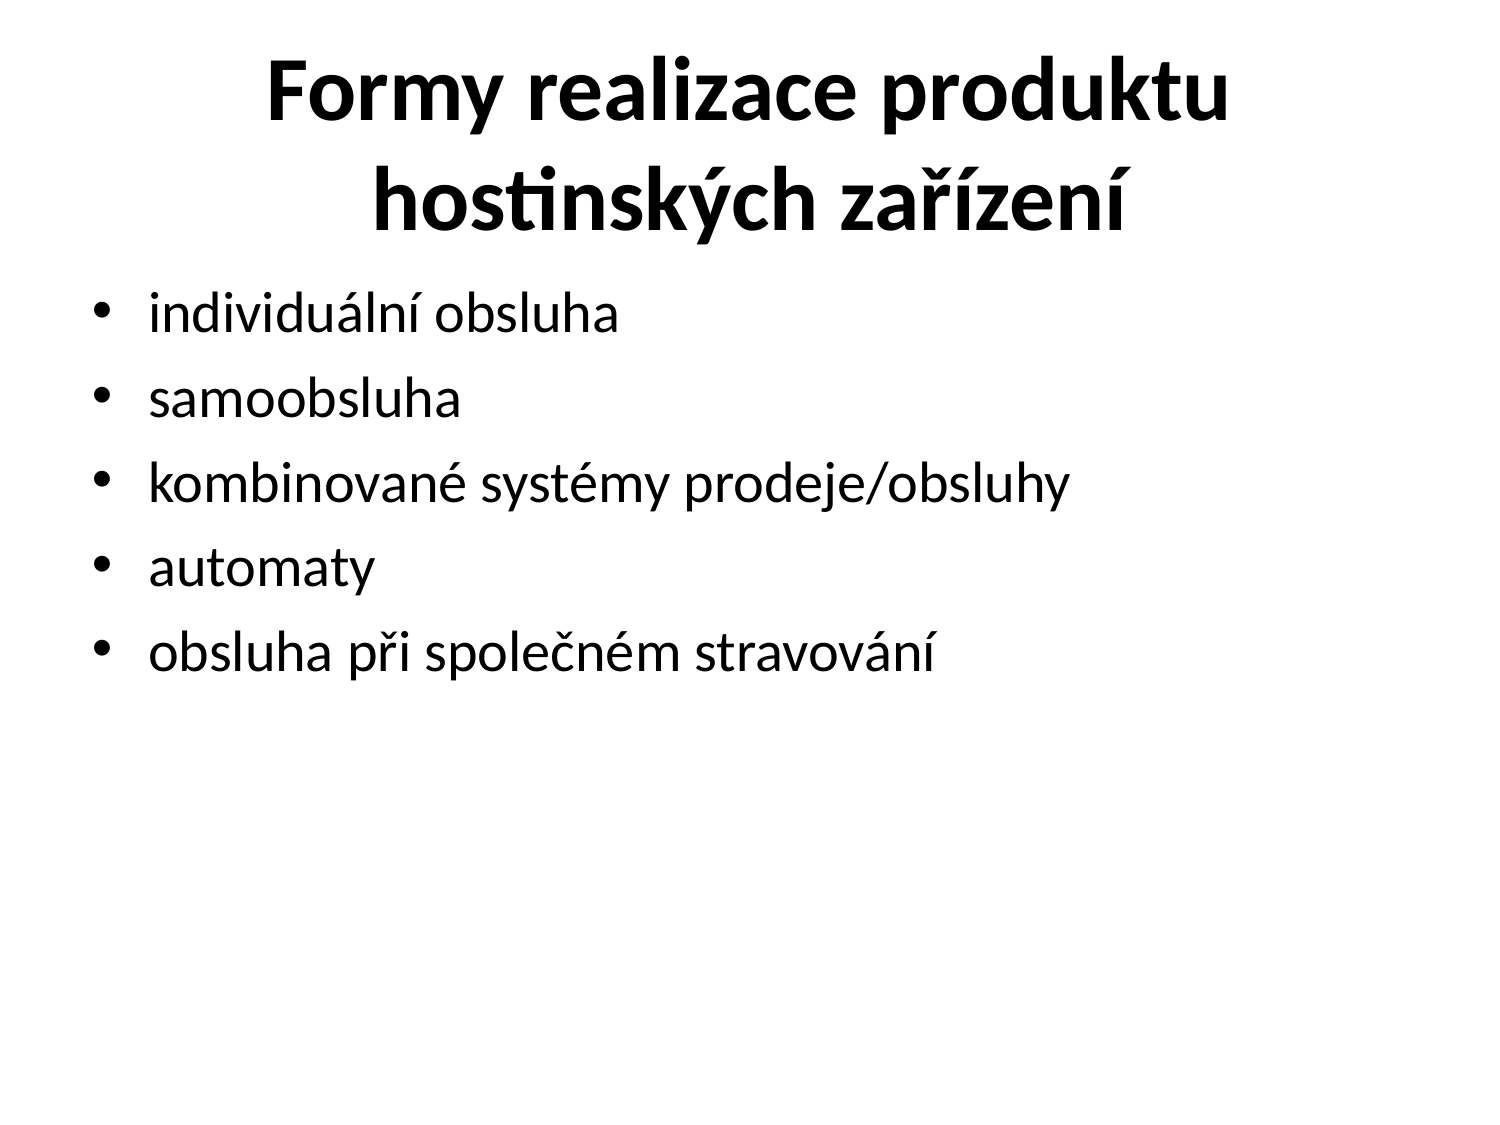

# Formy realizace produktu hostinských zařízení
individuální obsluha
samoobsluha
kombinované systémy prodeje/obsluhy
automaty
obsluha při společném stravování